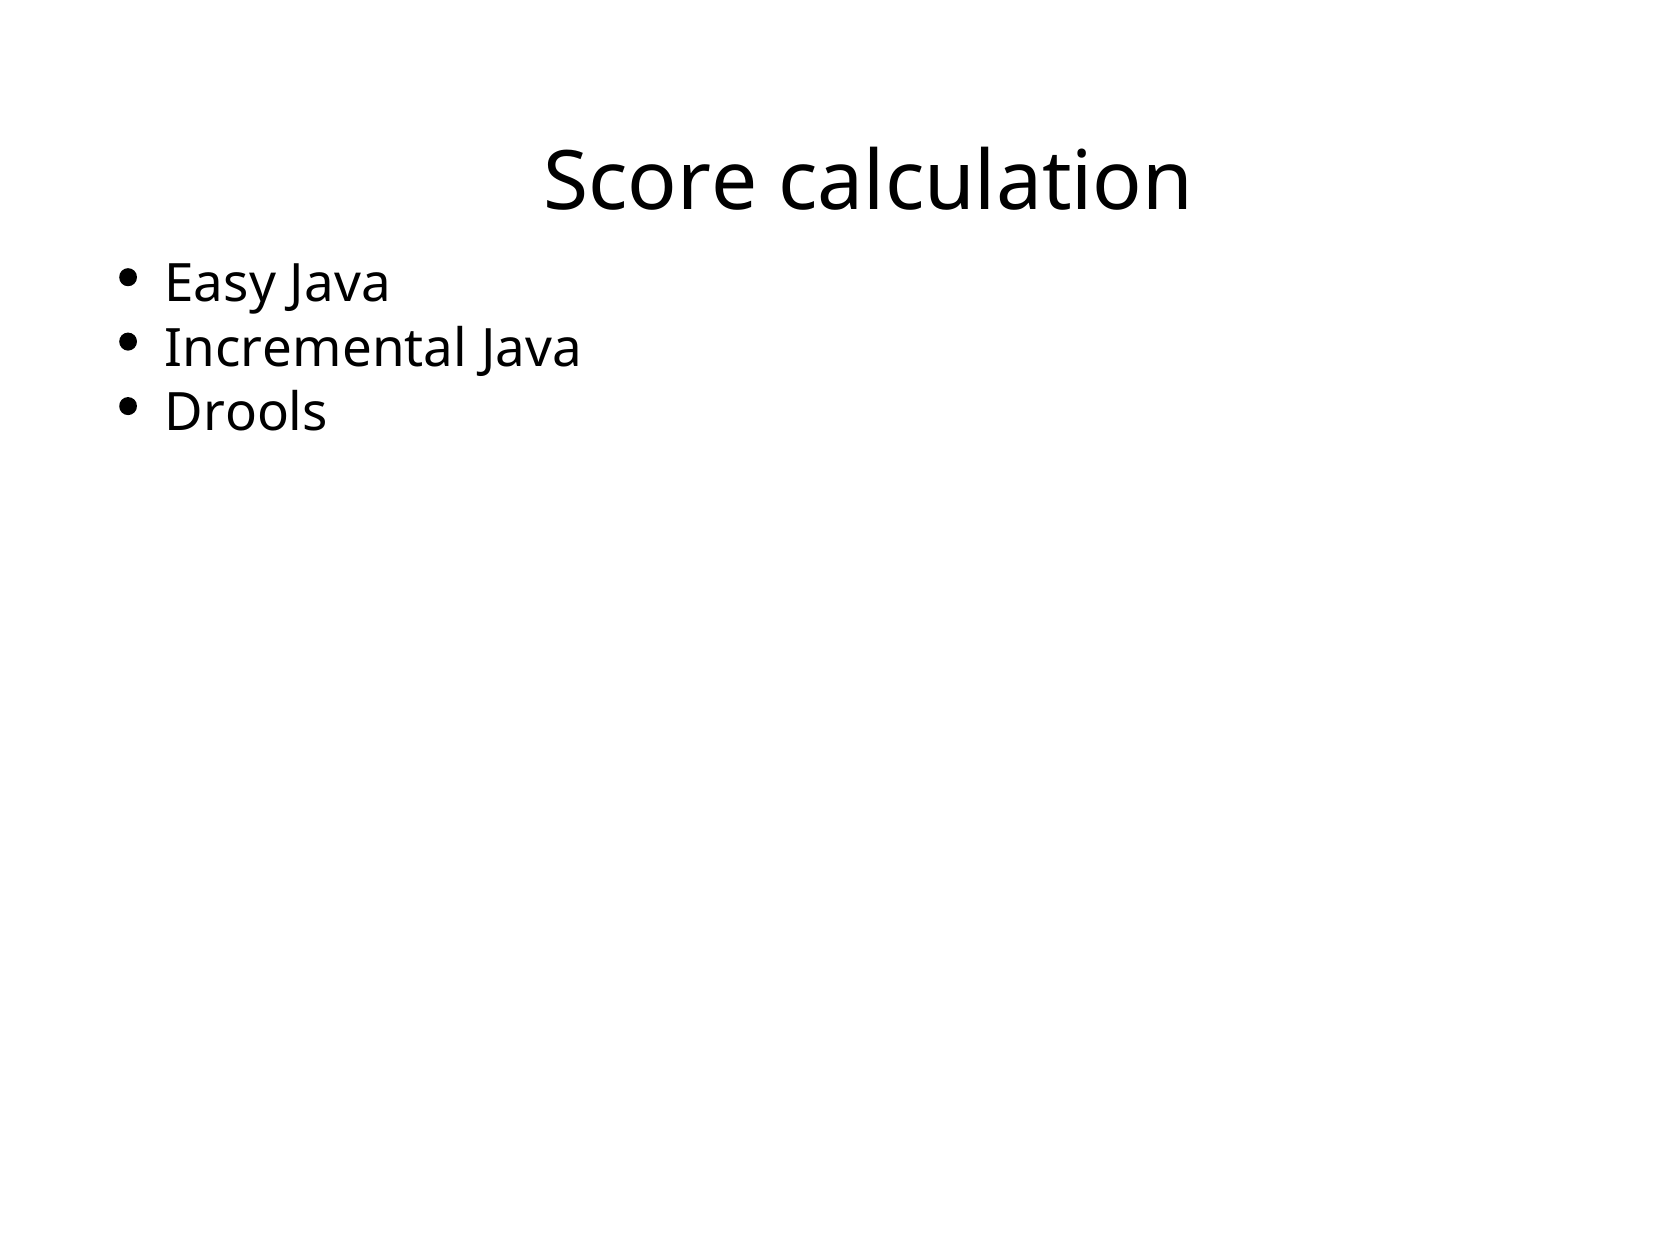

Score calculation
Easy Java
Incremental Java
Drools